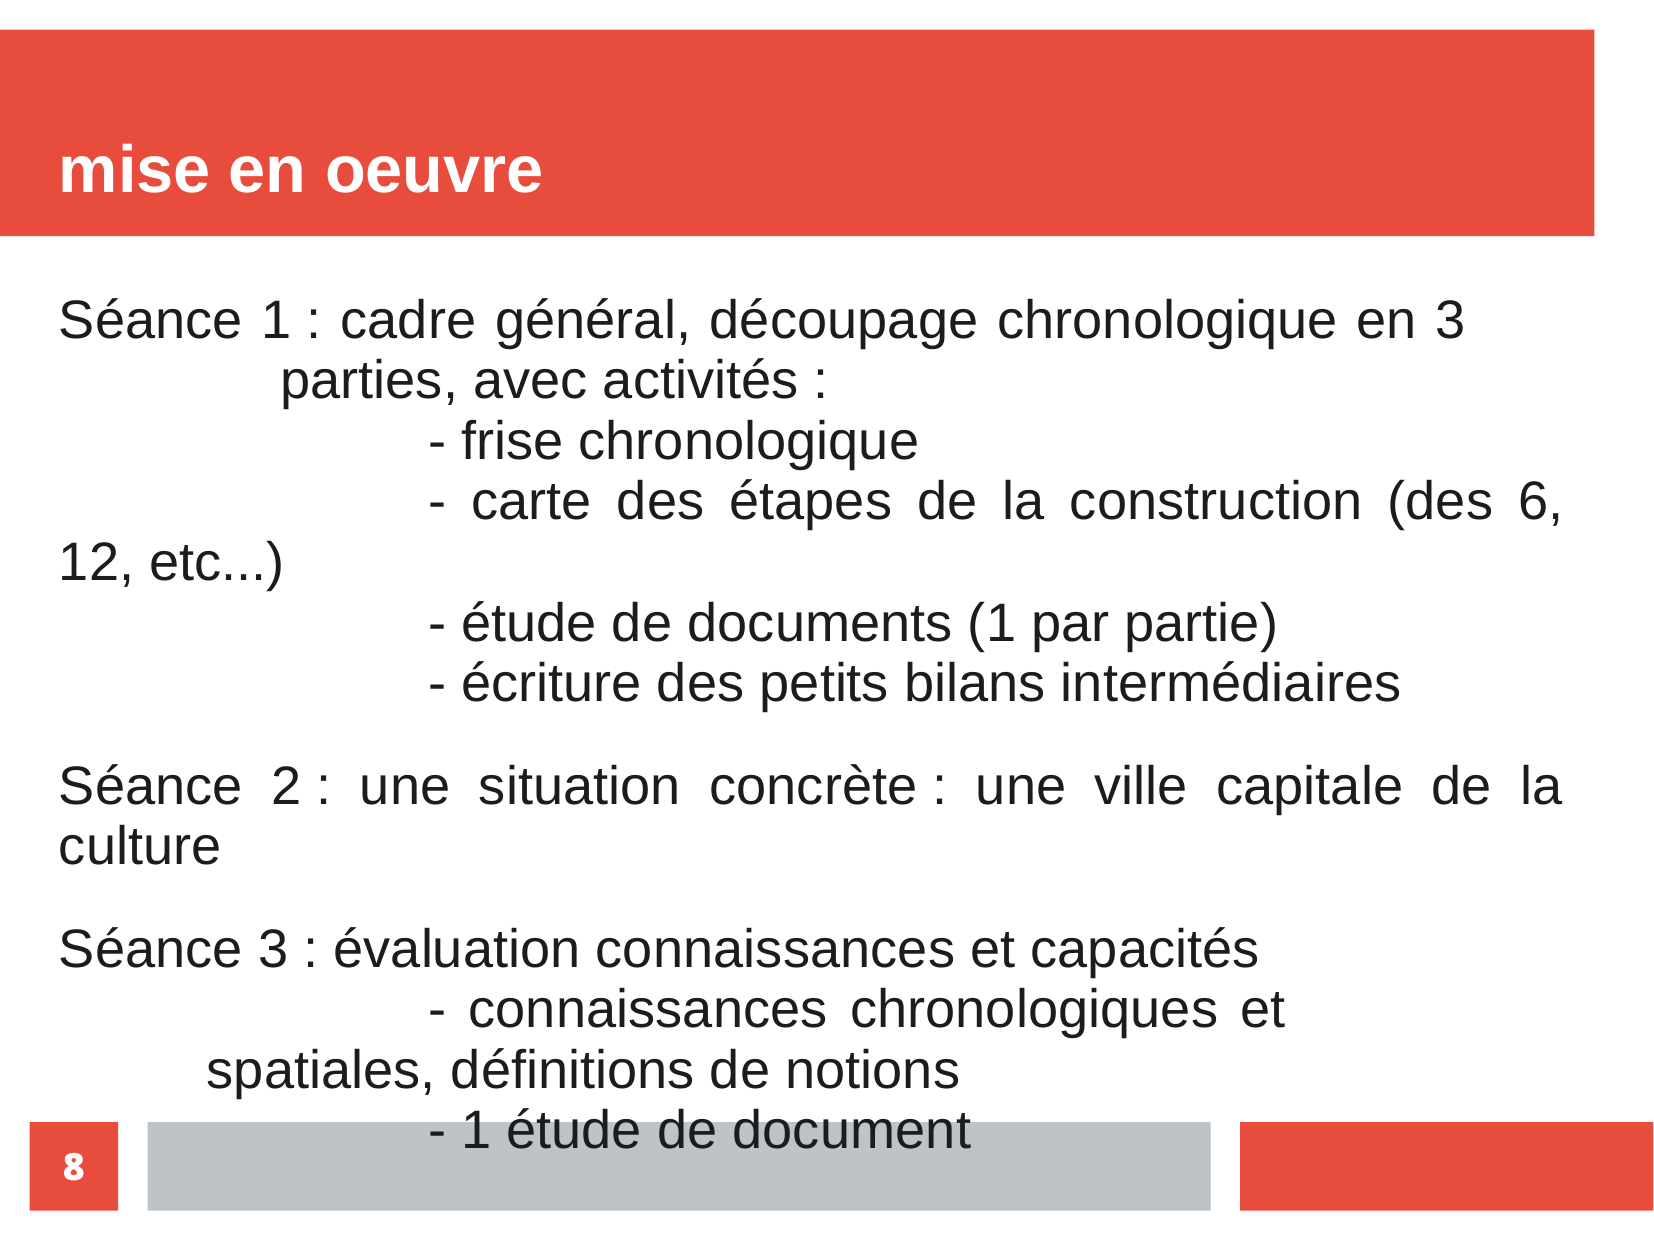

# mise en oeuvre
Séance 1 : cadre général, découpage chronologique en 3 					parties, avec activités :
					- frise chronologique
					- carte des étapes de la construction (des 6, 12, etc...)
					- étude de documents (1 par partie)
					- écriture des petits bilans intermédiaires
Séance 2 : une situation concrète : une ville capitale de la culture
Séance 3 : évaluation connaissances et capacités
					- connaissances chronologiques et 						spatiales, définitions de notions
					- 1 étude de document
8